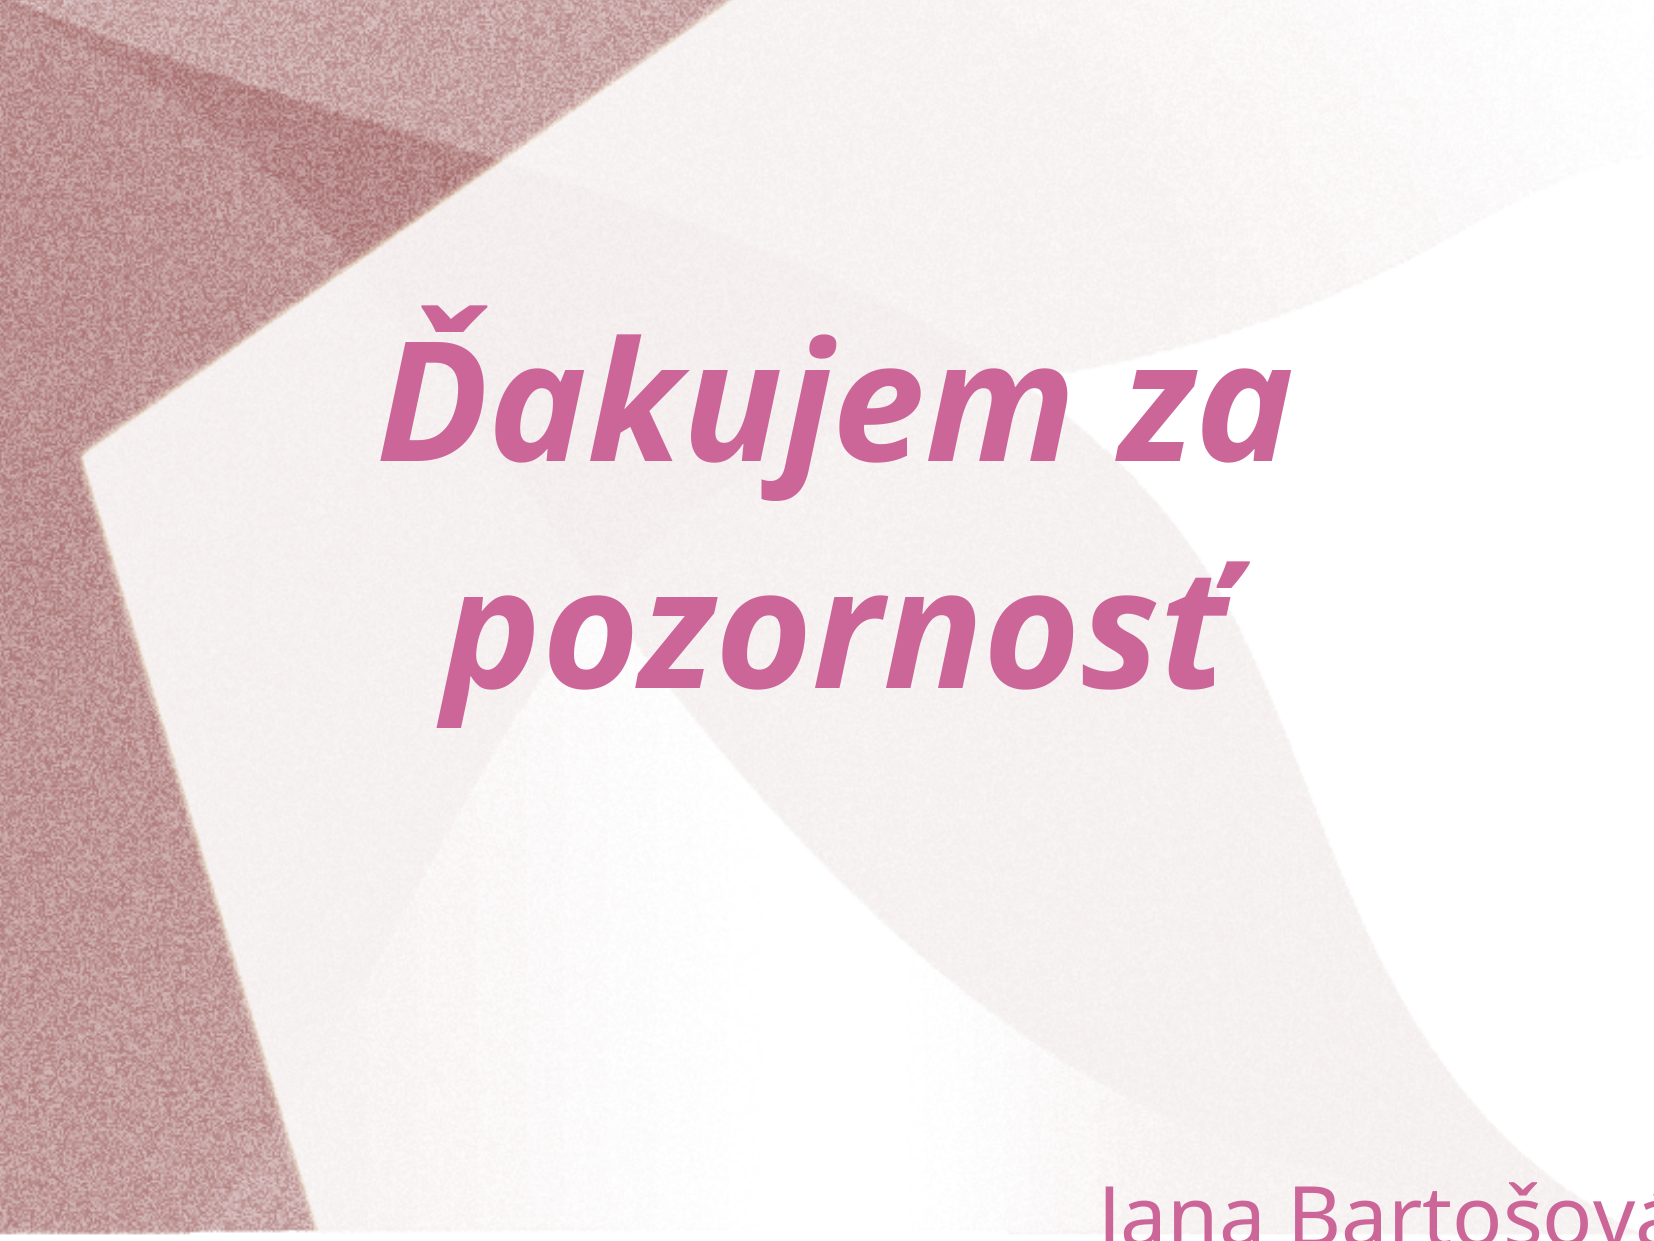

# Ďakujem za pozornosť
Jana Bartošová V.HB